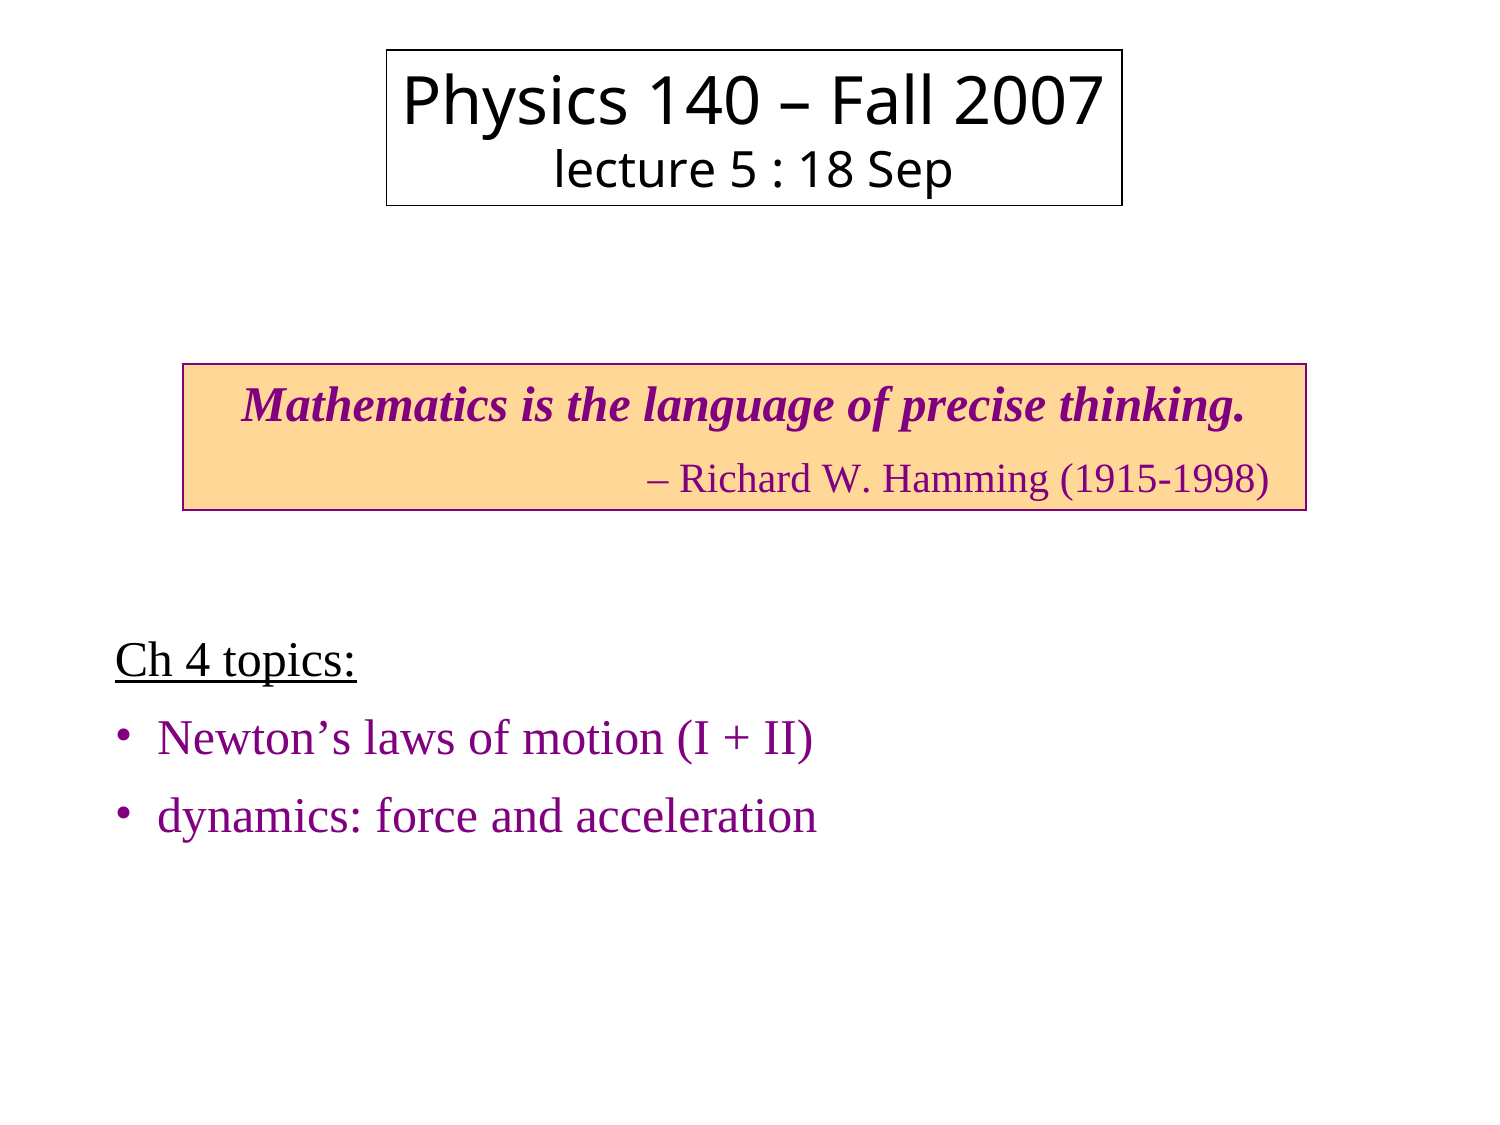

Physics 140 – Fall 2007
lecture 5 : 18 Sep
Mathematics is the language of precise thinking.
			– Richard W. Hamming (1915-1998)
Ch 4 topics:
 Newton’s laws of motion (I + II)
 dynamics: force and acceleration